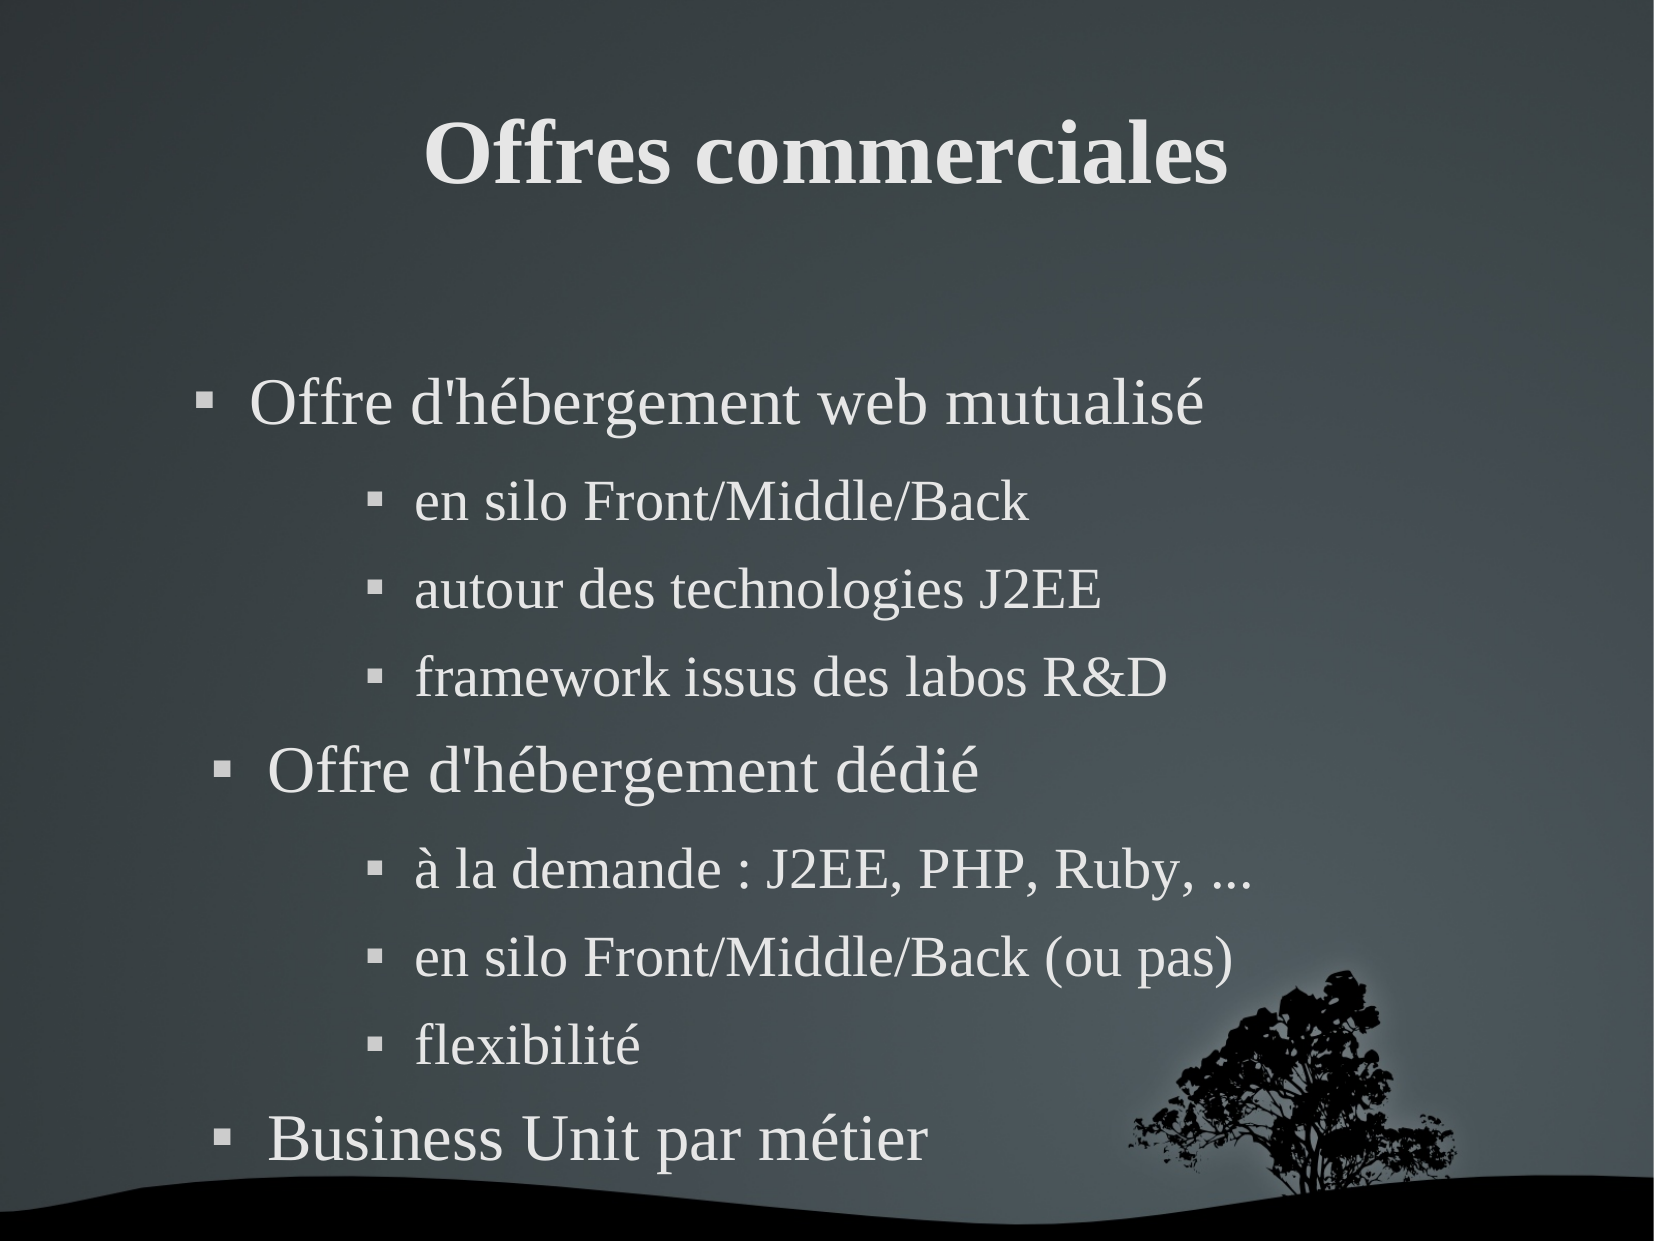

# Offres commerciales
Offre d'hébergement web mutualisé
en silo Front/Middle/Back
autour des technologies J2EE
framework issus des labos R&D
Offre d'hébergement dédié
à la demande : J2EE, PHP, Ruby, ...
en silo Front/Middle/Back (ou pas)
flexibilité
Business Unit par métier